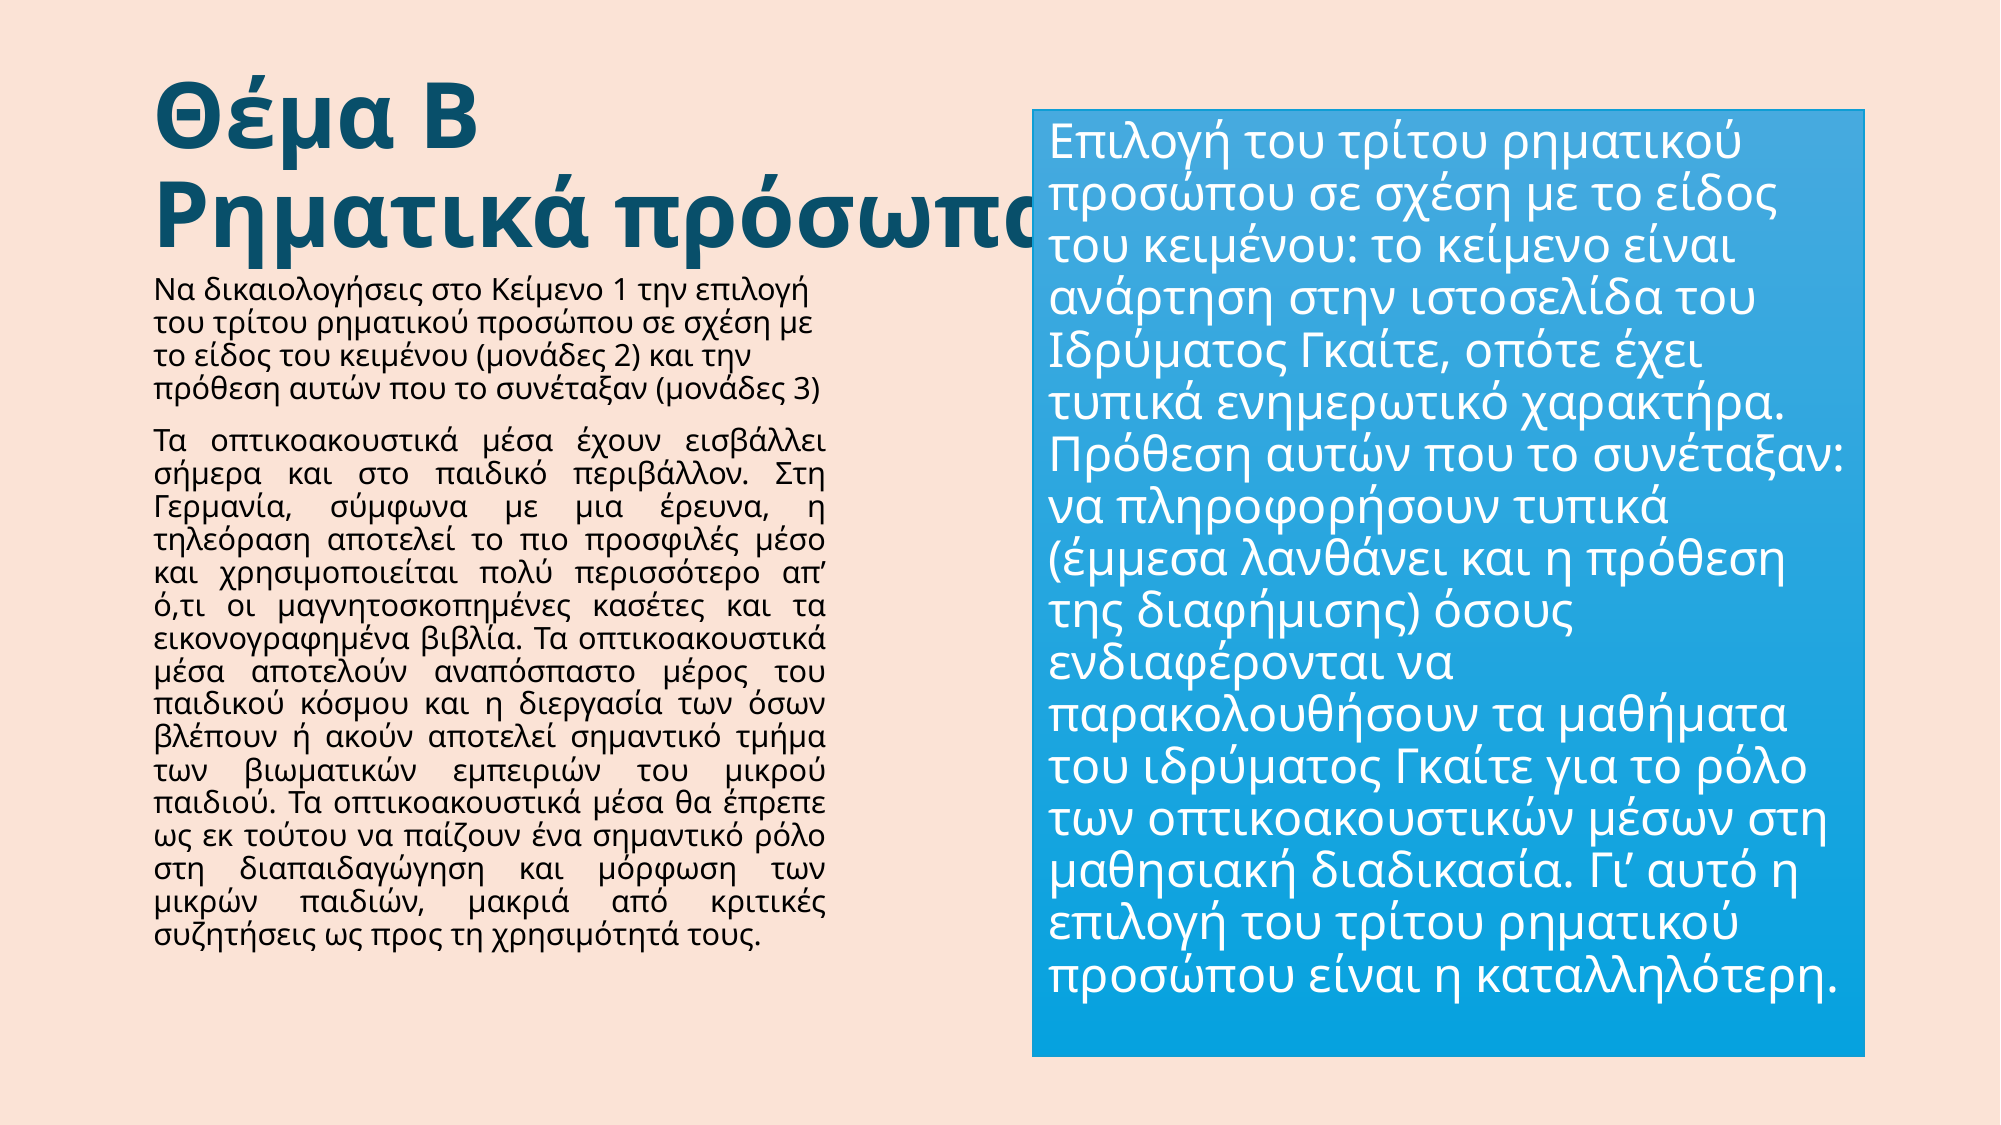

# Θέμα Β Ρηματικά πρόσωπα
Επιλογή του τρίτου ρηματικού προσώπου σε σχέση με το είδος του κειμένου: το κείμενο είναι ανάρτηση στην ιστοσελίδα του Ιδρύματος Γκαίτε, οπότε έχει τυπικά ενημερωτικό χαρακτήρα. Πρόθεση αυτών που το συνέταξαν: να πληροφορήσουν τυπικά (έμμεσα λανθάνει και η πρόθεση της διαφήμισης) όσους ενδιαφέρονται να παρακολουθήσουν τα μαθήματα του ιδρύματος Γκαίτε για το ρόλο των οπτικοακουστικών μέσων στη μαθησιακή διαδικασία. Γι’ αυτό η επιλογή του τρίτου ρηματικού προσώπου είναι η καταλληλότερη.
Να δικαιολογήσεις στο Κείμενο 1 την επιλογή του τρίτου ρηματικού προσώπου σε σχέση με το είδος του κειμένου (μονάδες 2) και την πρόθεση αυτών που το συνέταξαν (μονάδες 3)
Τα οπτικοακουστικά μέσα έχουν εισβάλλει σήμερα και στο παιδικό περιβάλλον. Στη Γερμανία, σύμφωνα με μια έρευνα, η τηλεόραση αποτελεί το πιο προσφιλές μέσο και χρησιμοποιείται πολύ περισσότερο απ’ ό,τι οι μαγνητοσκοπημένες κασέτες και τα εικονογραφημένα βιβλία. Τα οπτικοακουστικά μέσα αποτελούν αναπόσπαστο μέρος του παιδικού κόσμου και η διεργασία των όσων βλέπουν ή ακούν αποτελεί σημαντικό τμήμα των βιωματικών εμπειριών του μικρού παιδιού. Τα οπτικοακουστικά μέσα θα έπρεπε ως εκ τούτου να παίζουν ένα σημαντικό ρόλο στη διαπαιδαγώγηση και μόρφωση των μικρών παιδιών, μακριά από κριτικές συζητήσεις ως προς τη χρησιμότητά τους.